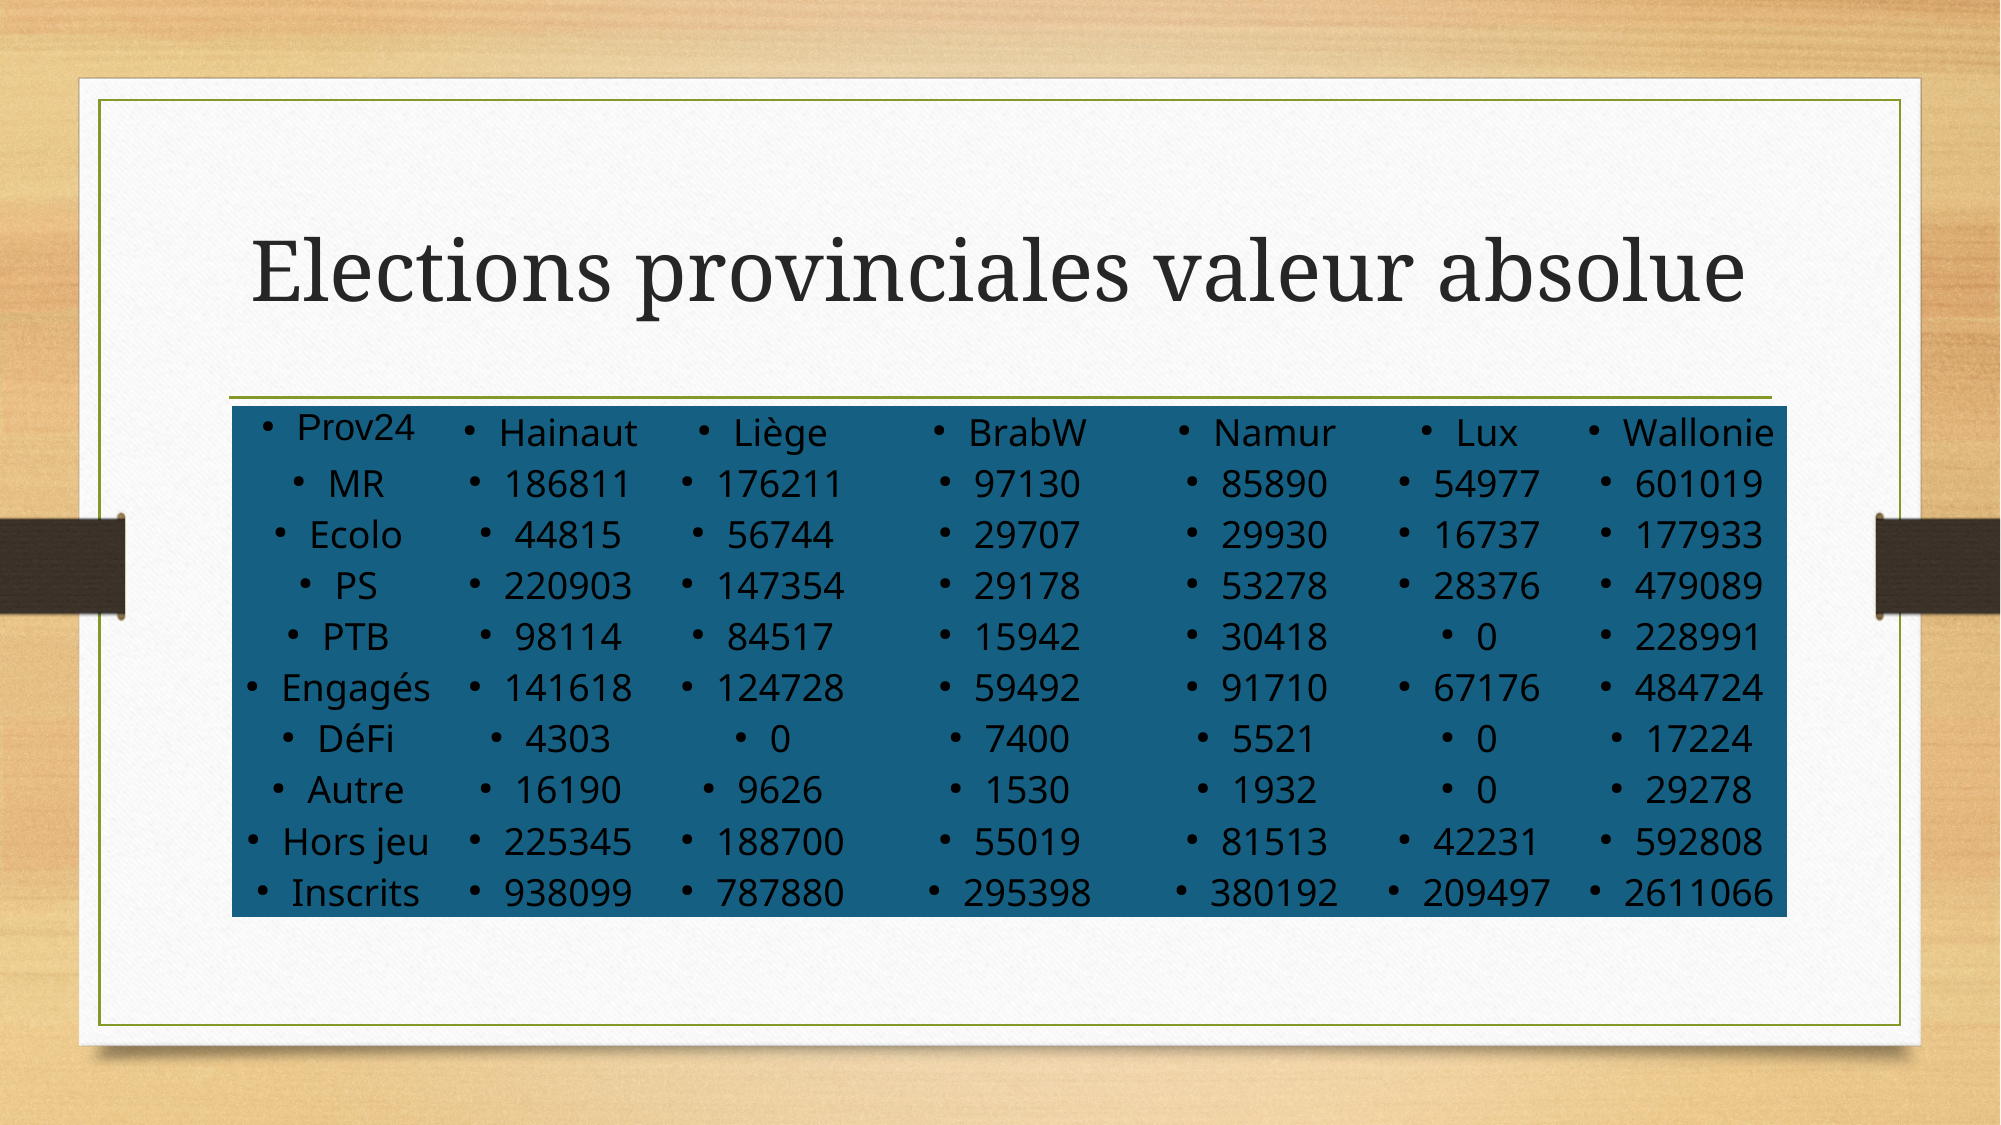

# Elections provinciales valeur absolue
| Prov24 | Hainaut | Liège | BrabW | Namur | Lux | Wallonie |
| --- | --- | --- | --- | --- | --- | --- |
| MR | 186811 | 176211 | 97130 | 85890 | 54977 | 601019 |
| Ecolo | 44815 | 56744 | 29707 | 29930 | 16737 | 177933 |
| PS | 220903 | 147354 | 29178 | 53278 | 28376 | 479089 |
| PTB | 98114 | 84517 | 15942 | 30418 | 0 | 228991 |
| Engagés | 141618 | 124728 | 59492 | 91710 | 67176 | 484724 |
| DéFi | 4303 | 0 | 7400 | 5521 | 0 | 17224 |
| Autre | 16190 | 9626 | 1530 | 1932 | 0 | 29278 |
| Hors jeu | 225345 | 188700 | 55019 | 81513 | 42231 | 592808 |
| Inscrits | 938099 | 787880 | 295398 | 380192 | 209497 | 2611066 |